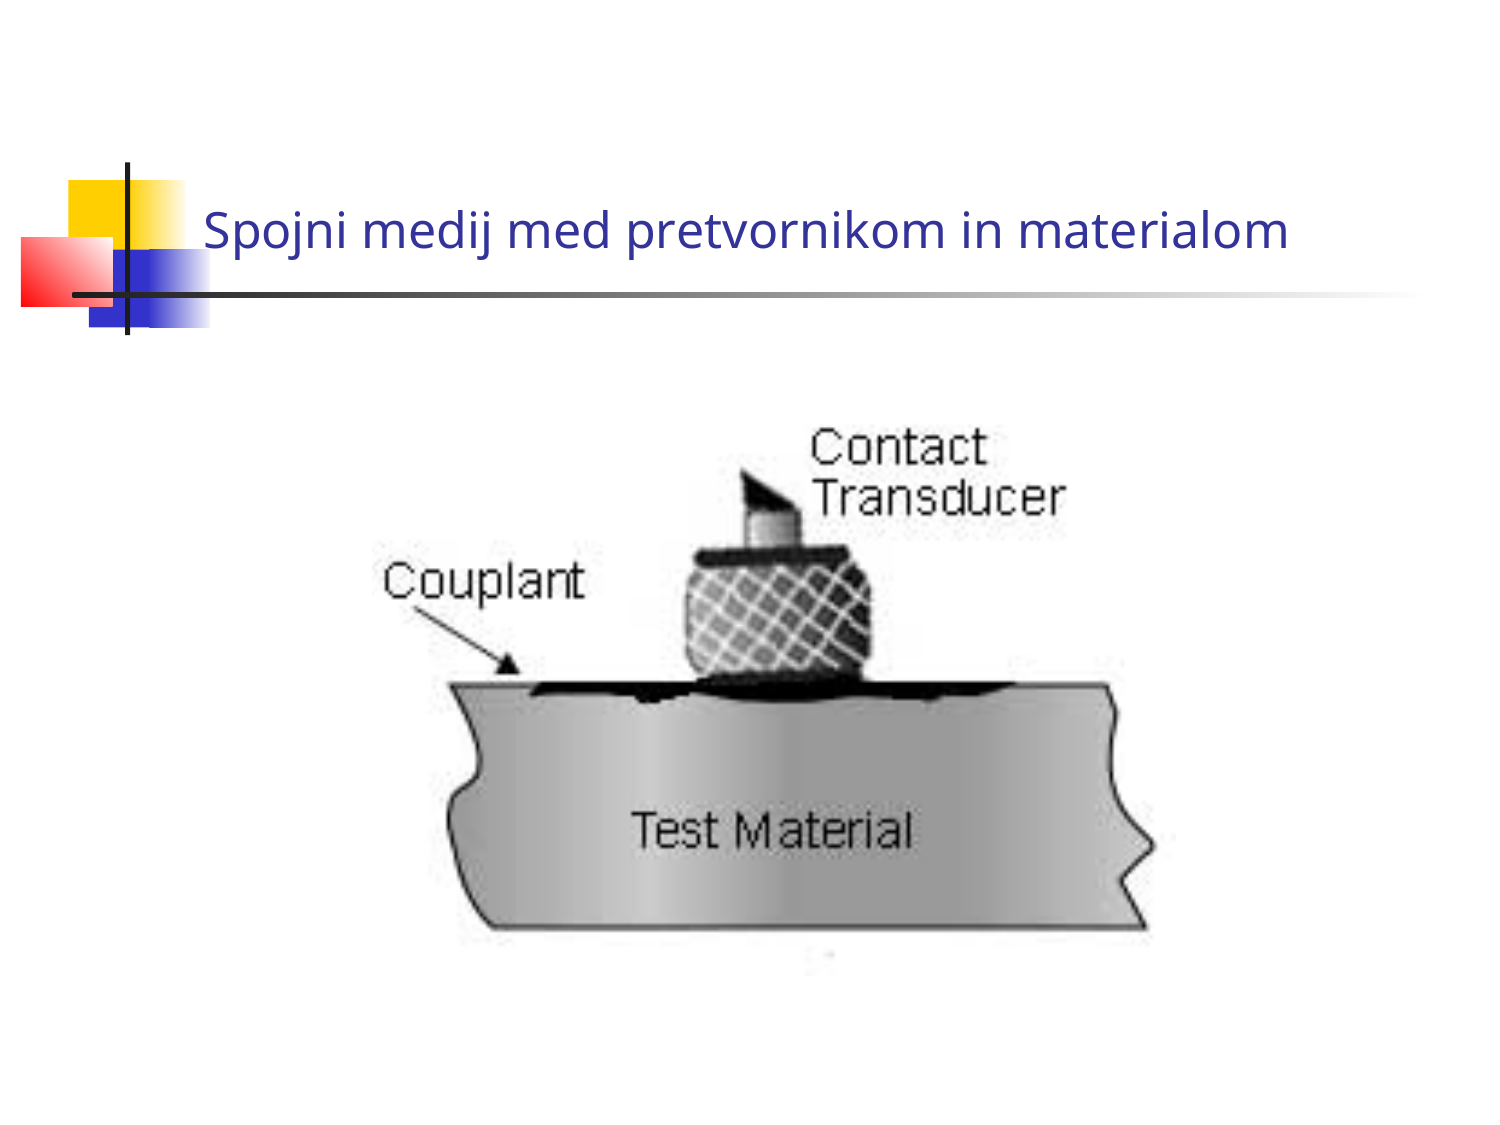

# Spojni medij med pretvornikom in materialom